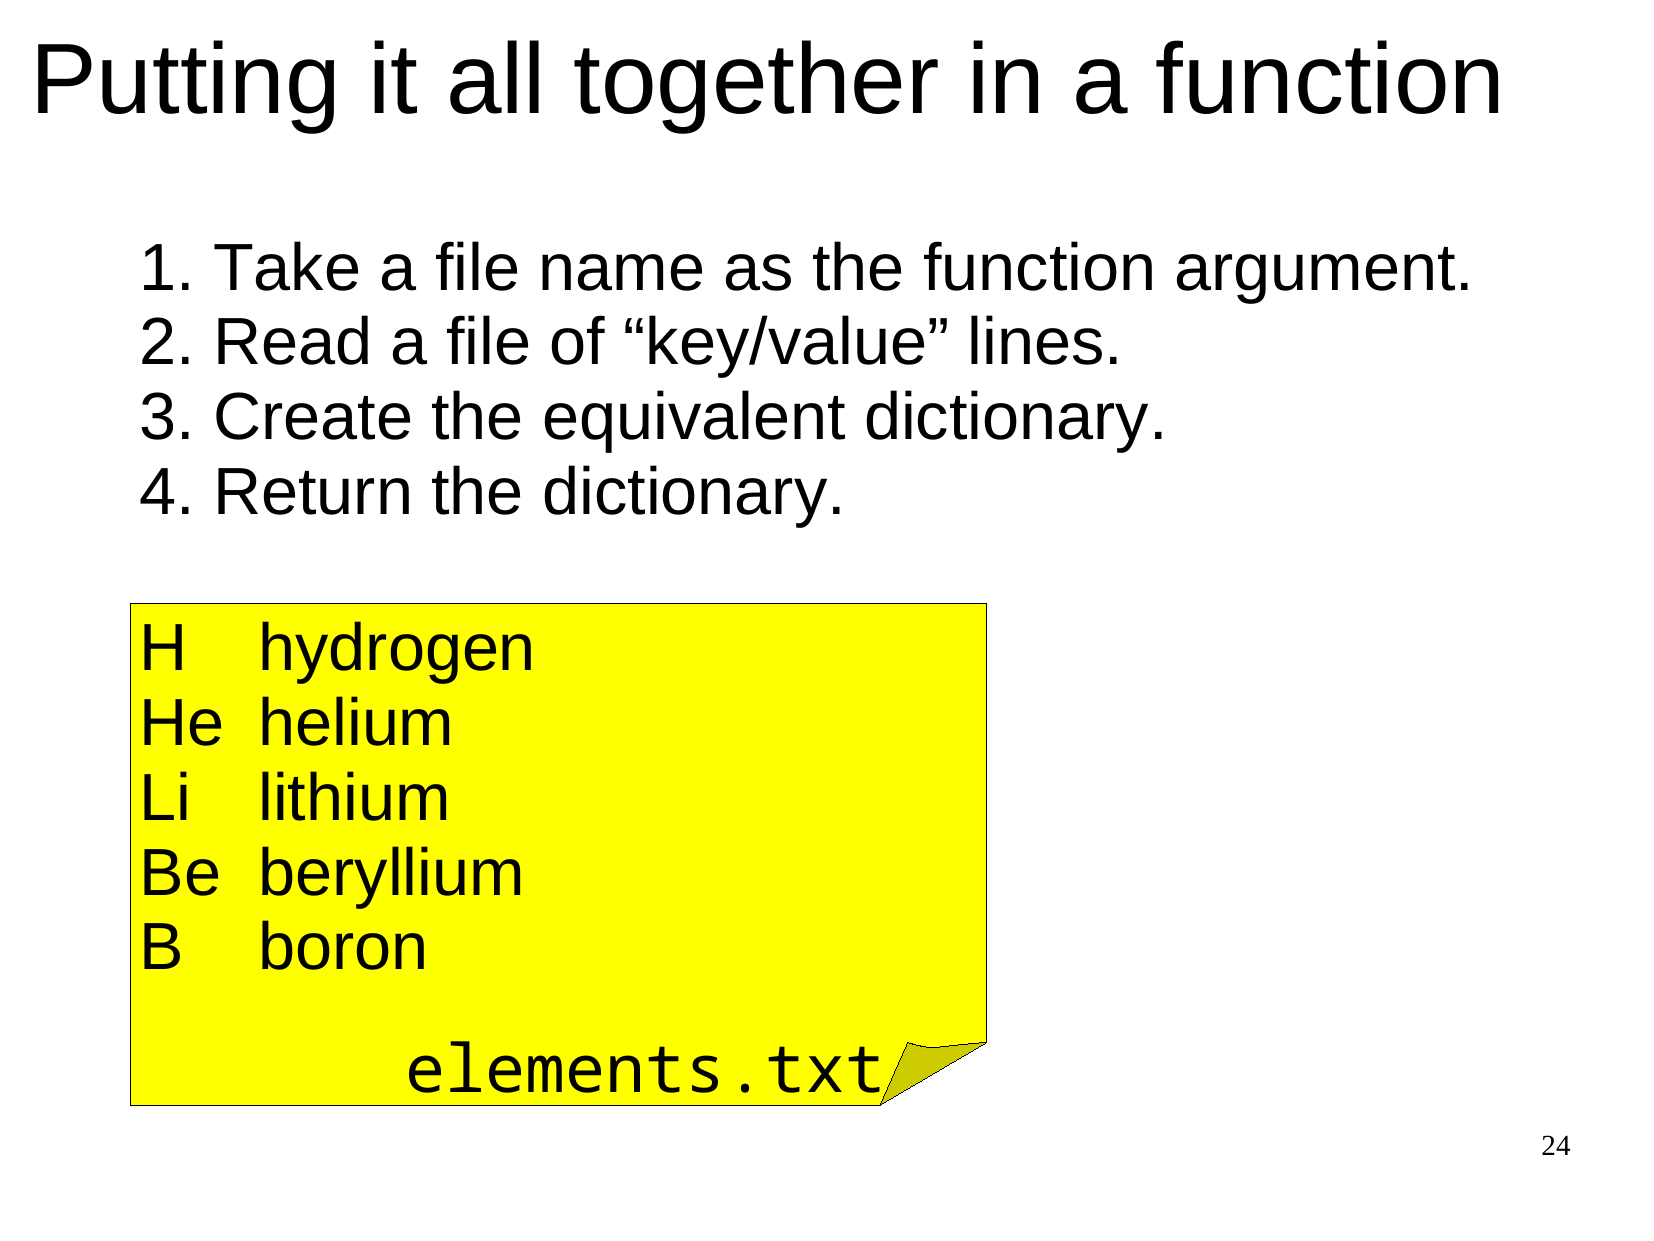

Putting it all together in a function
1.	Take a file name as the function argument.
2.	Read a file of “key/value” lines.
3.	Create the equivalent dictionary.
4.	Return the dictionary.
H	hydrogen
He	helium
Li	lithium
Be	beryllium
B	boron
elements.txt
24